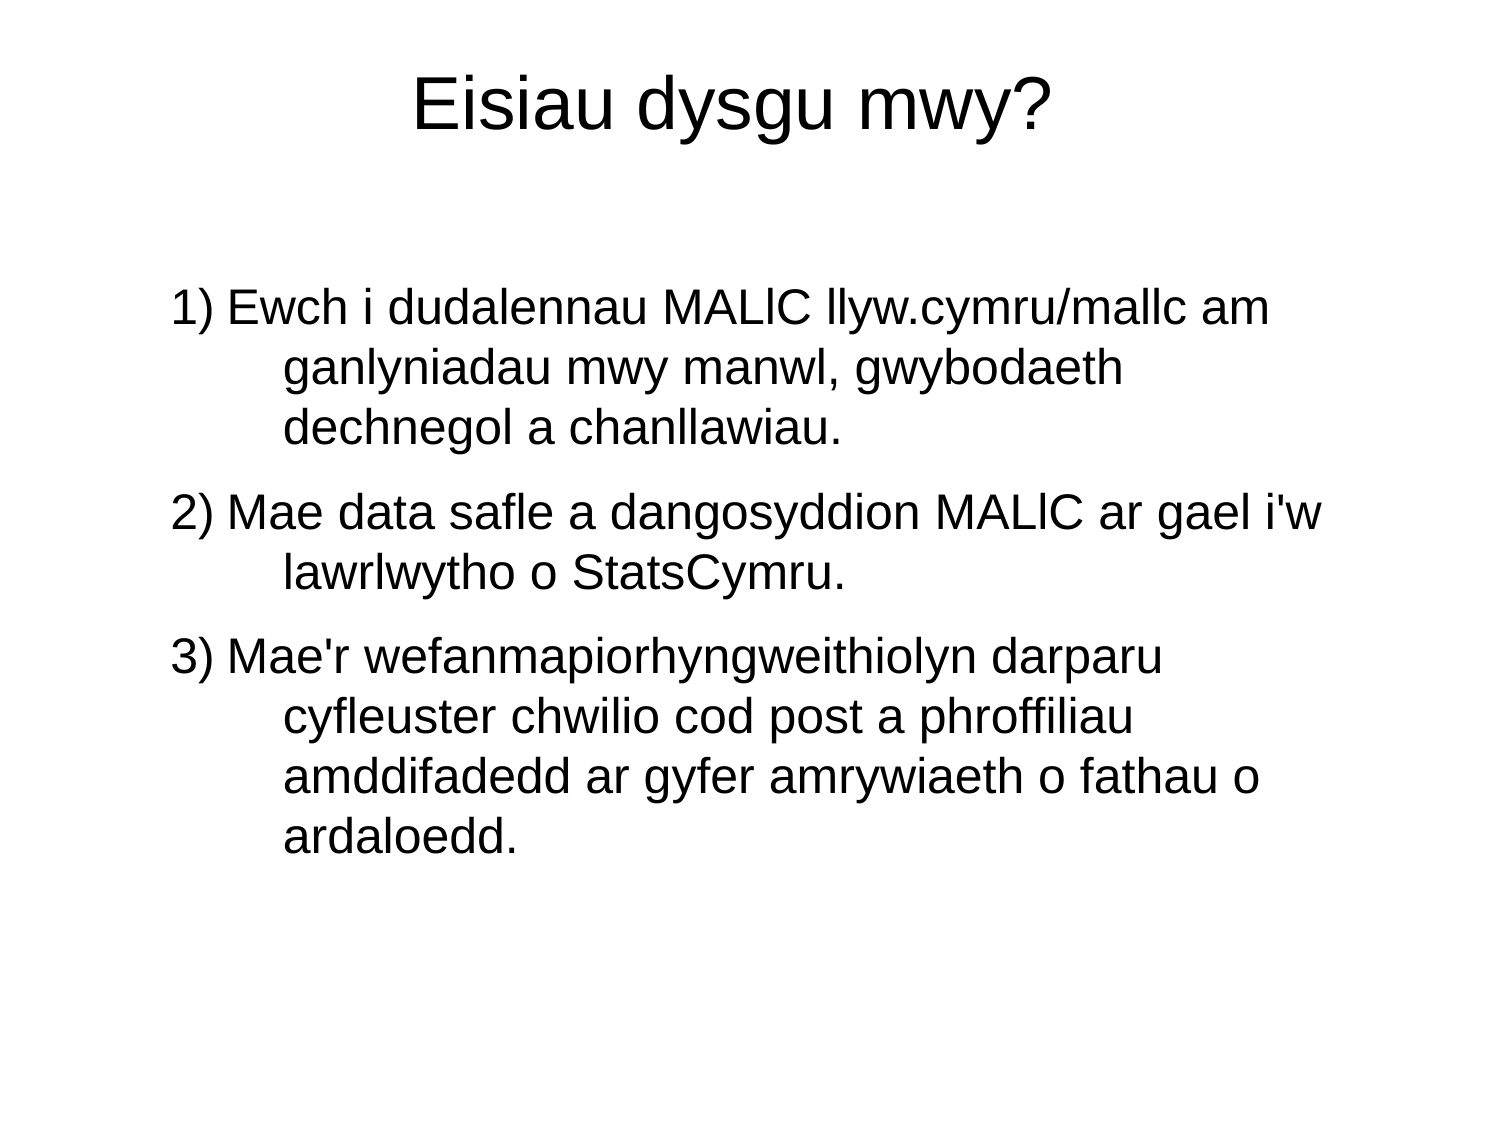

Eisiau dysgu mwy?
Ewch i dudalennau MALlC llyw.cymru/mallc am ganlyniadau mwy manwl, gwybodaeth dechnegol a chanllawiau.
Mae data safle a dangosyddion MALlC ar gael i'w lawrlwytho o StatsCymru.
Mae'r wefanmapiorhyngweithiolyn darparu cyfleuster chwilio cod post a phroffiliau amddifadedd ar gyfer amrywiaeth o fathau o ardaloedd.